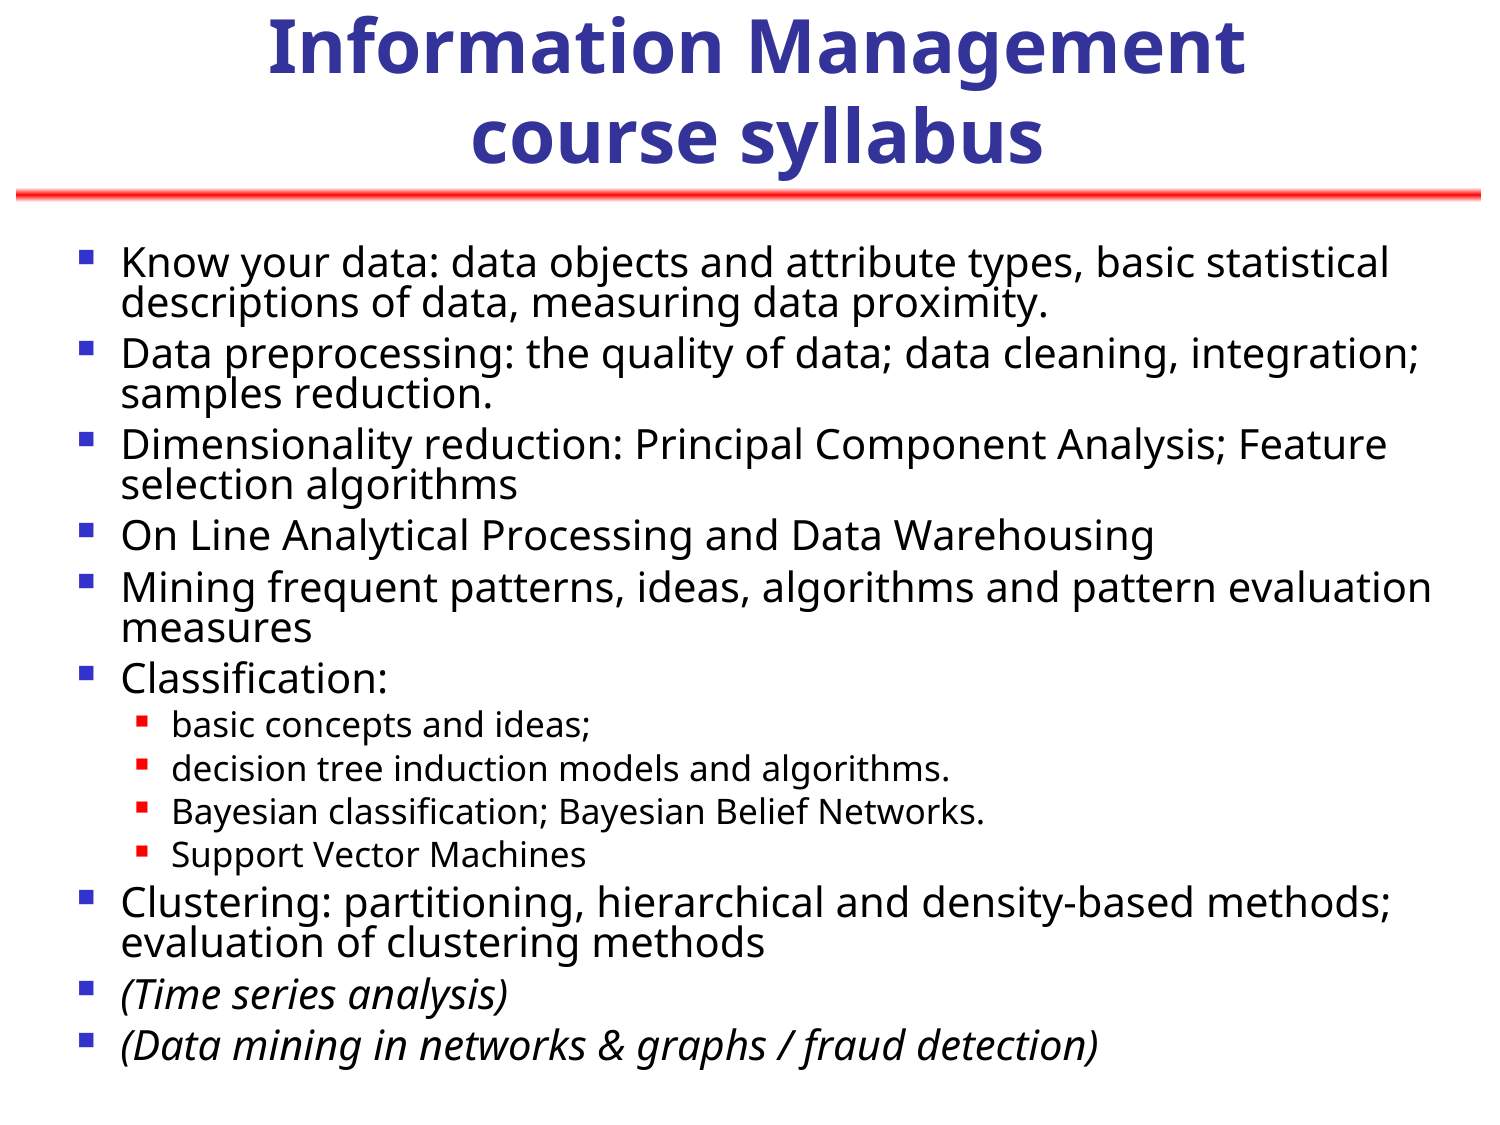

# Information Management course syllabus
Know your data: data objects and attribute types, basic statistical descriptions of data, measuring data proximity.
Data preprocessing: the quality of data; data cleaning, integration; samples reduction.
Dimensionality reduction: Principal Component Analysis; Feature selection algorithms
On Line Analytical Processing and Data Warehousing
Mining frequent patterns, ideas, algorithms and pattern evaluation measures
Classification:
basic concepts and ideas;
decision tree induction models and algorithms.
Bayesian classification; Bayesian Belief Networks.
Support Vector Machines
Clustering: partitioning, hierarchical and density-based methods; evaluation of clustering methods
(Time series analysis)
(Data mining in networks & graphs / fraud detection)